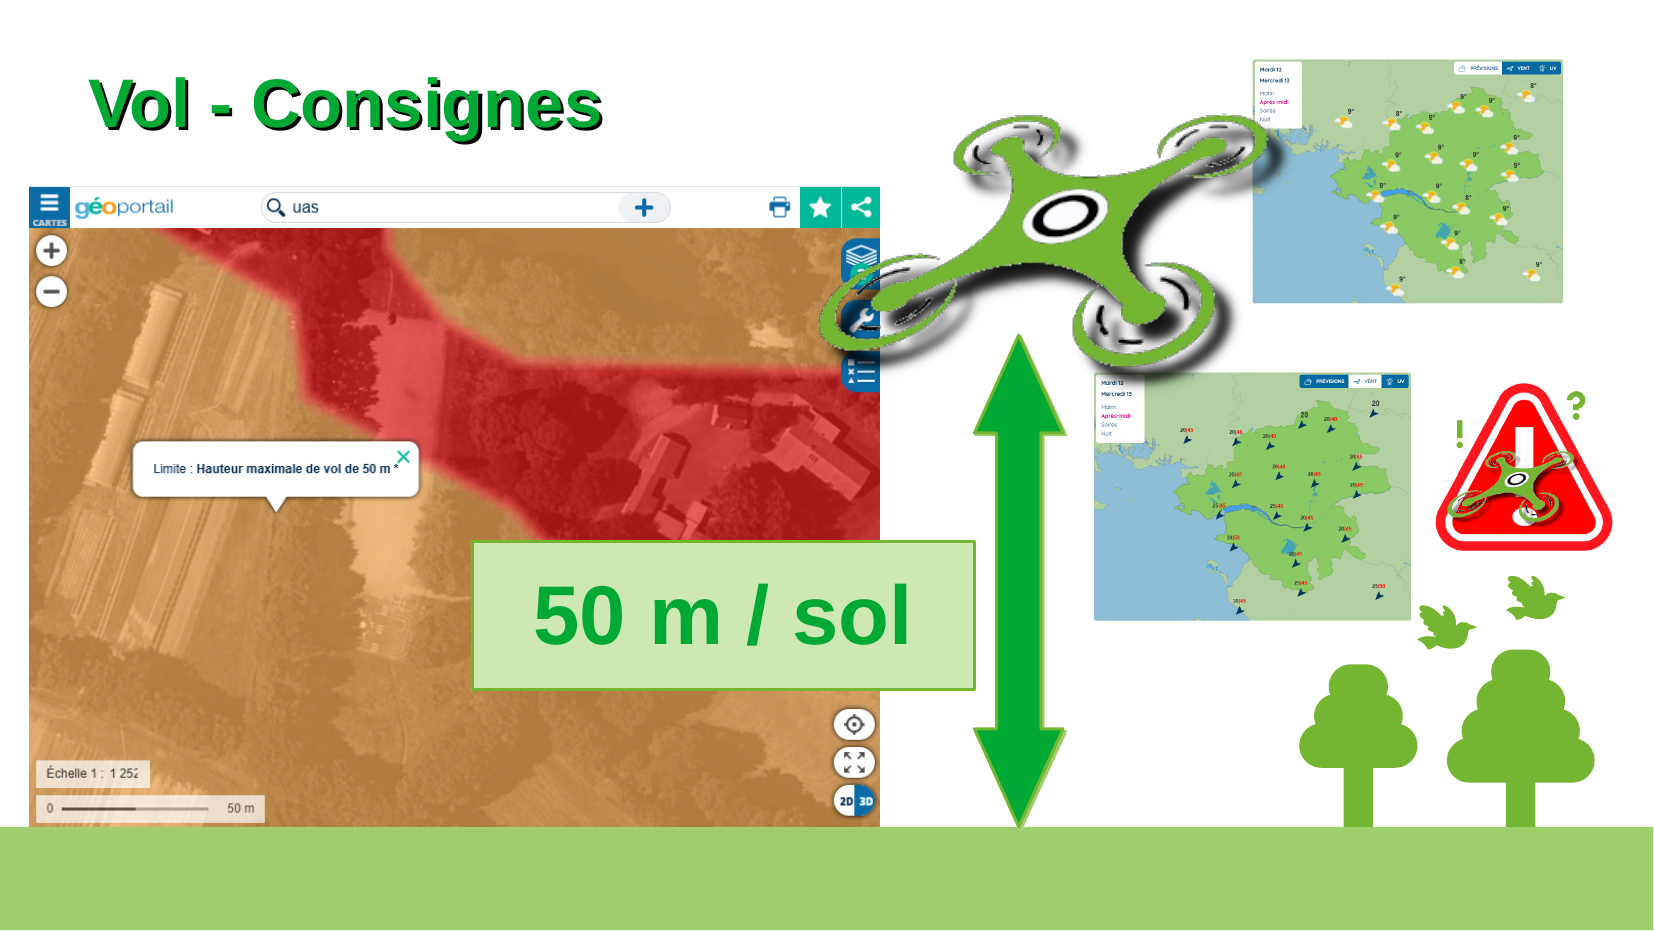

# Vol - Consignes
50 m / sol